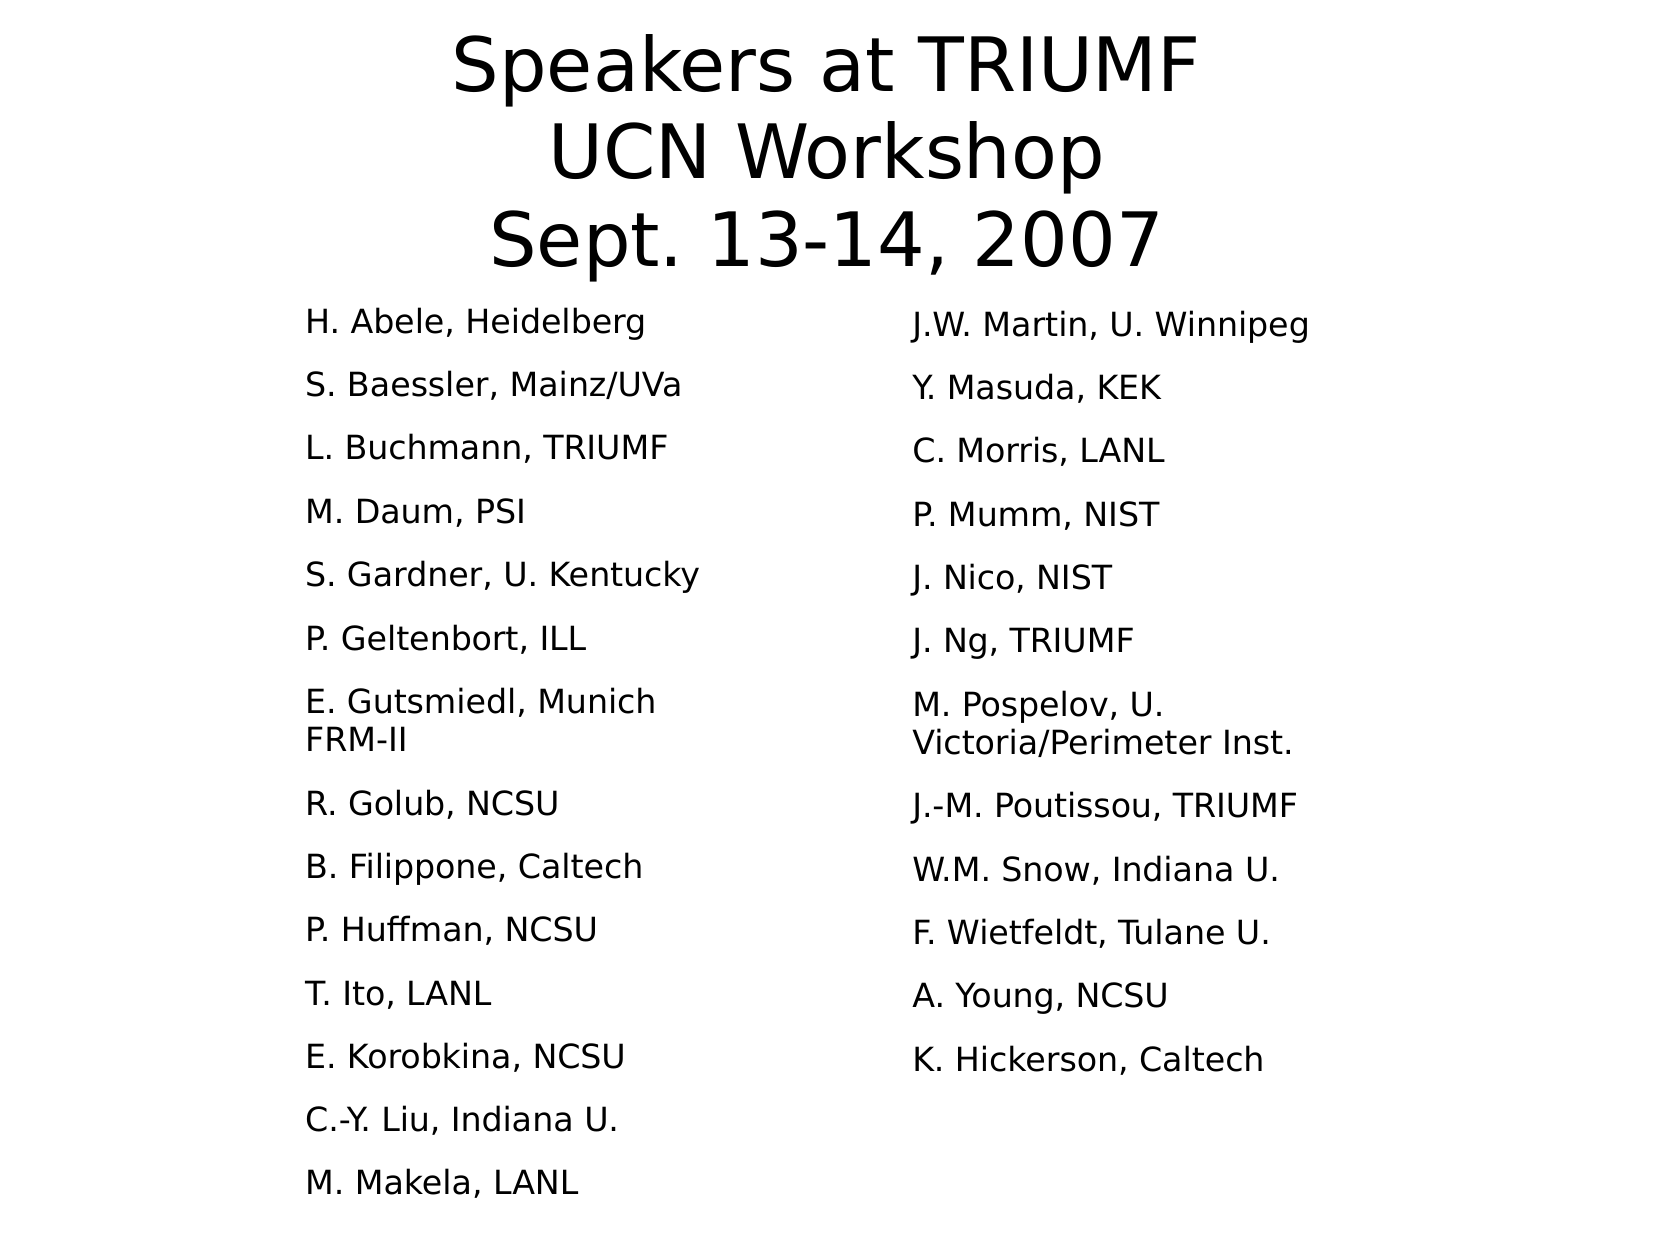

# Speakers at TRIUMF UCN Workshop Sept. 13-14, 2007
H. Abele, Heidelberg
S. Baessler, Mainz/UVa
L. Buchmann, TRIUMF
M. Daum, PSI
S. Gardner, U. Kentucky
P. Geltenbort, ILL
E. Gutsmiedl, Munich FRM-II
R. Golub, NCSU
B. Filippone, Caltech
P. Huffman, NCSU
T. Ito, LANL
E. Korobkina, NCSU
C.-Y. Liu, Indiana U.
M. Makela, LANL
J.W. Martin, U. Winnipeg
Y. Masuda, KEK
C. Morris, LANL
P. Mumm, NIST
J. Nico, NIST
J. Ng, TRIUMF
M. Pospelov, U. Victoria/Perimeter Inst.
J.-M. Poutissou, TRIUMF
W.M. Snow, Indiana U.
F. Wietfeldt, Tulane U.
A. Young, NCSU
K. Hickerson, Caltech